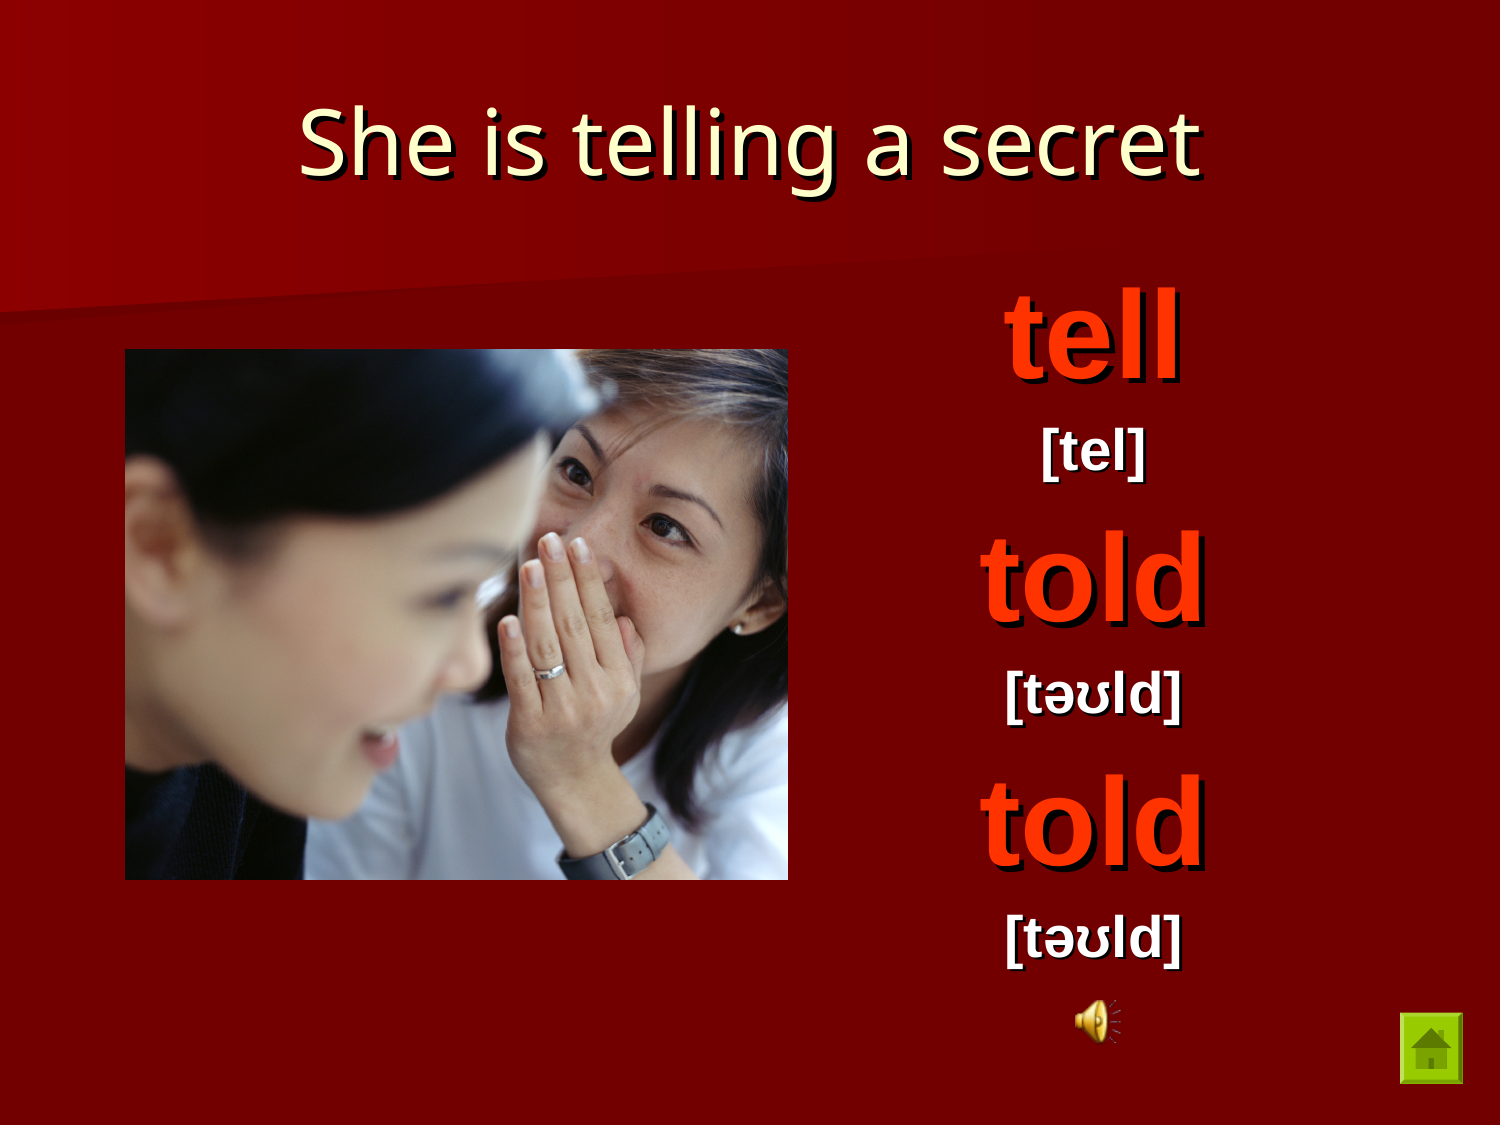

# She is telling a secret
tell
[tel]
told
[təʊld]
told
[təʊld]